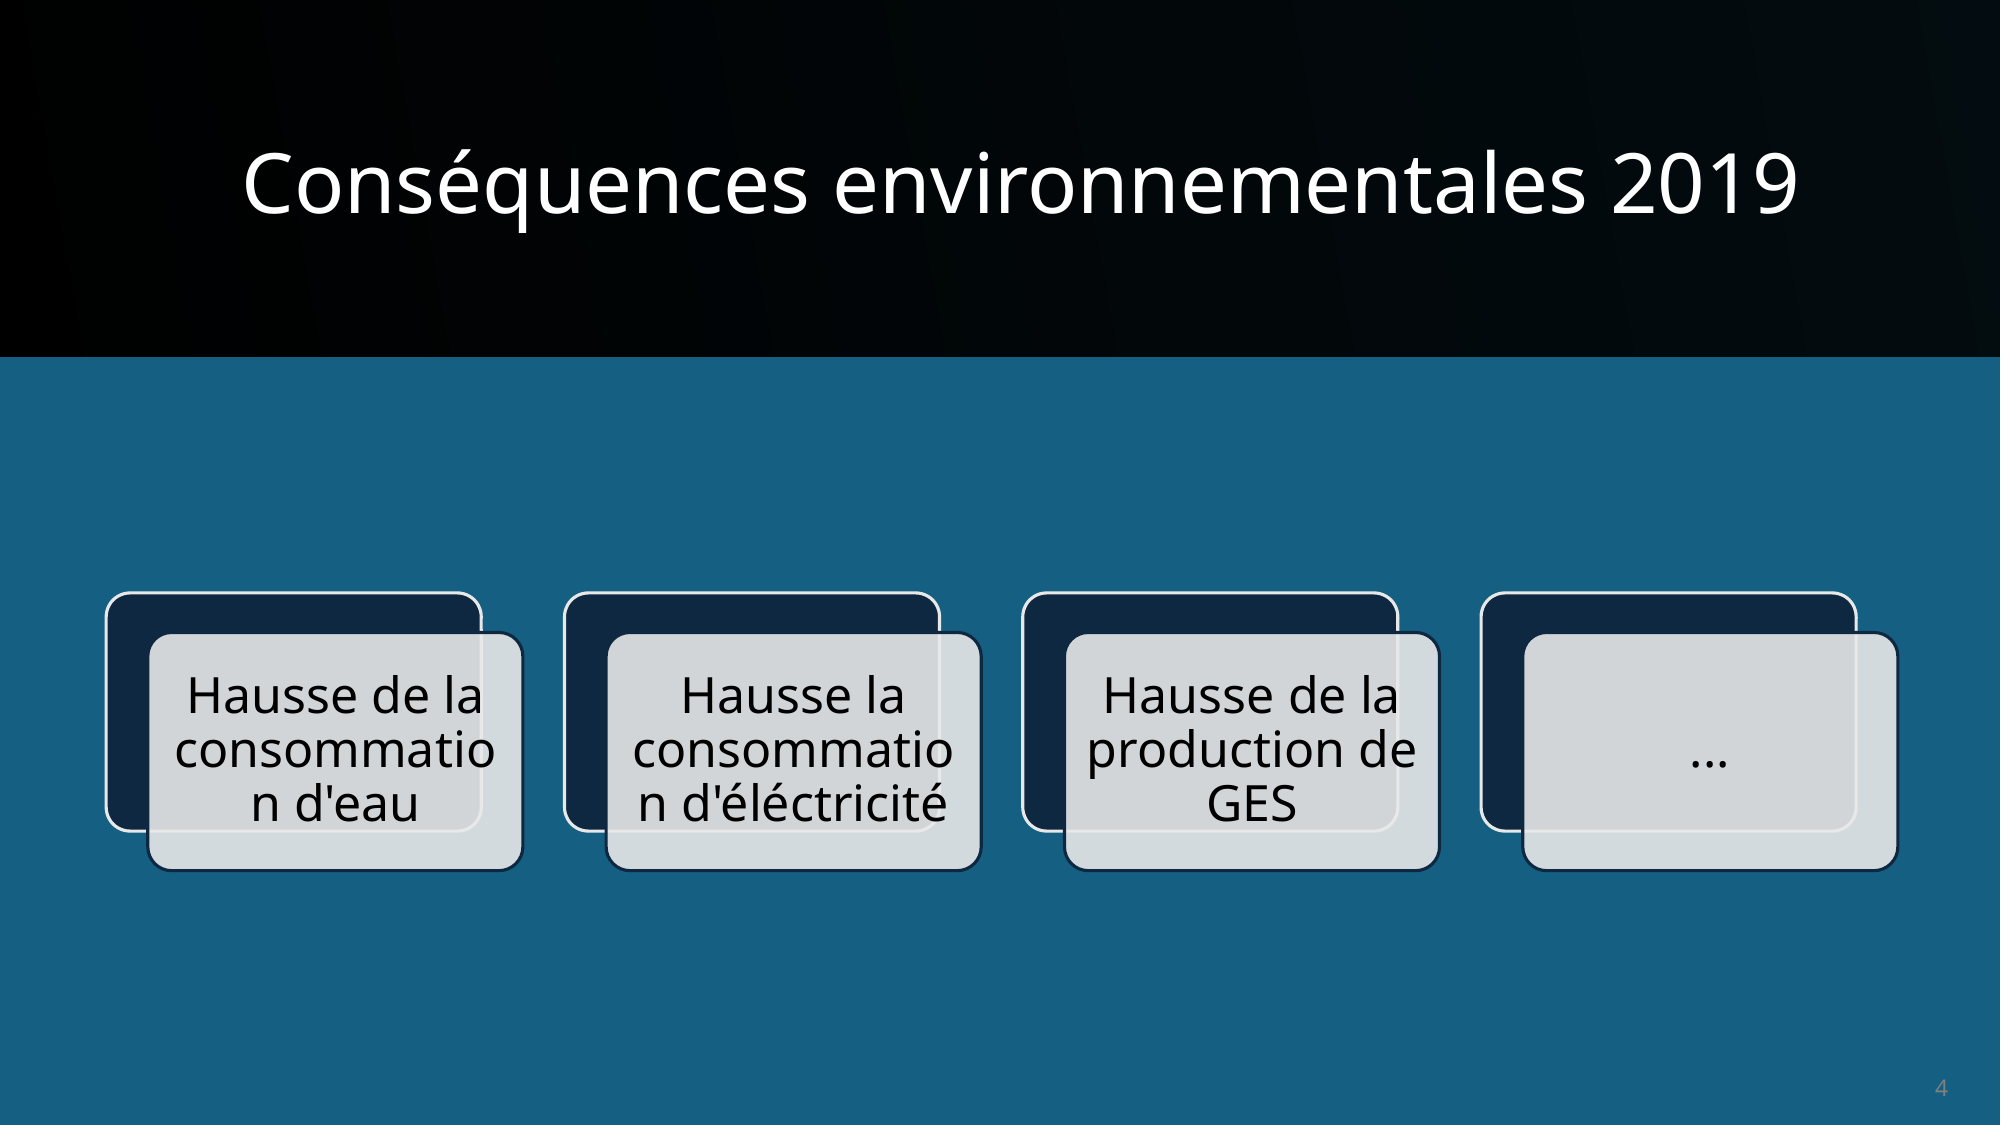

# Conséquences environnementales 2019
Hausse de la consommation d'eau
Hausse la consommation d'éléctricité
Hausse de la production de GES
...
4